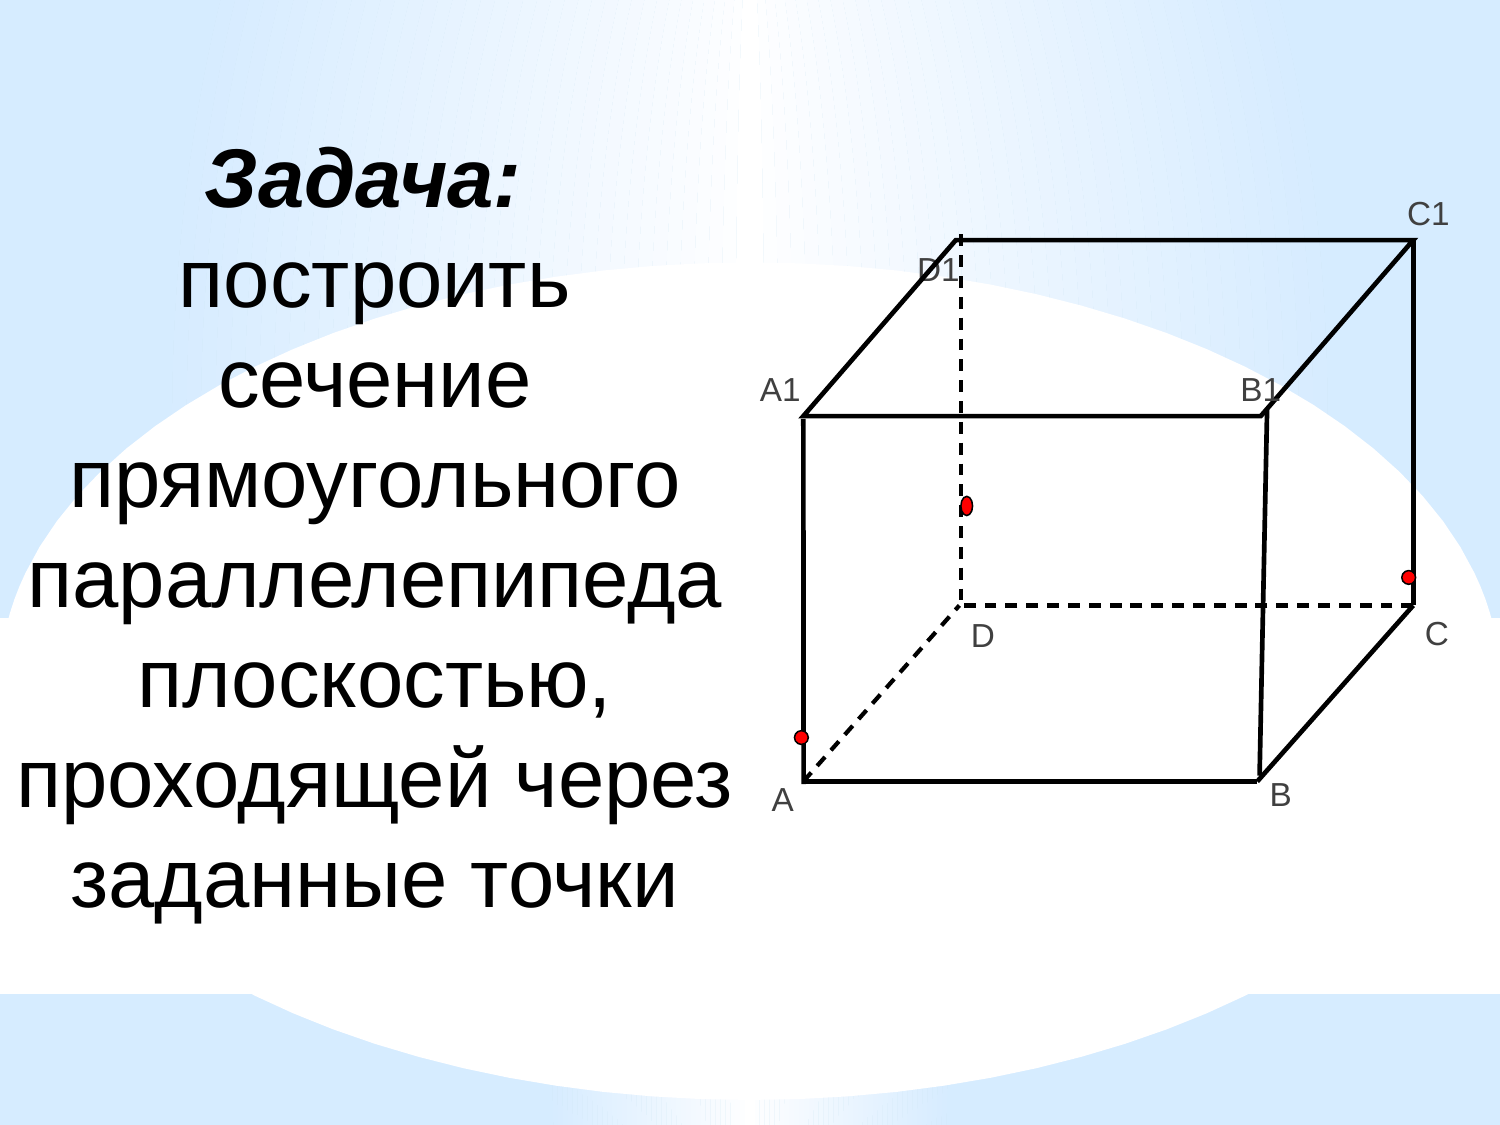

D1
C1
A1
B1
C
D
B
A
Задача:
построить сечение прямоугольного параллелепипеда плоскостью, проходящей через заданные точки